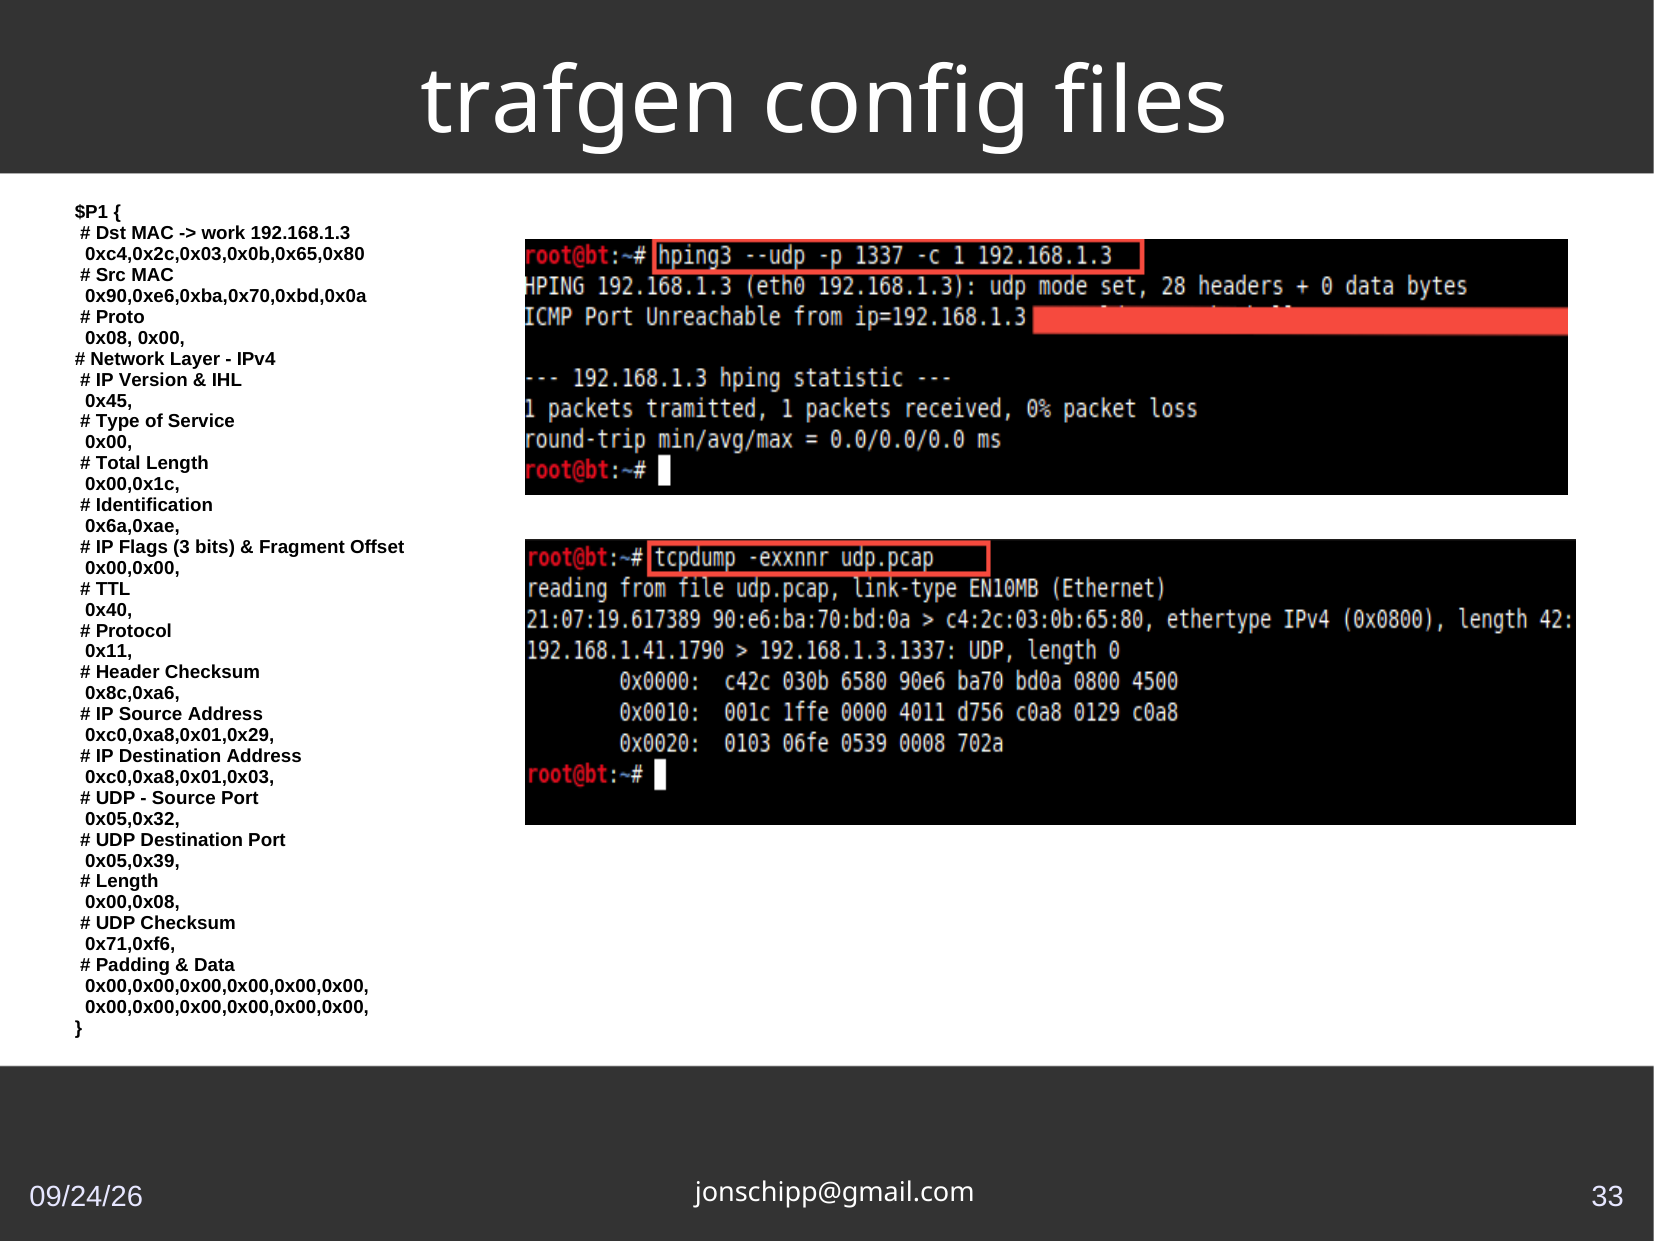

trafgen config files
$P1 {
 # Dst MAC -> work 192.168.1.3
 0xc4,0x2c,0x03,0x0b,0x65,0x80
 # Src MAC
 0x90,0xe6,0xba,0x70,0xbd,0x0a
 # Proto
 0x08, 0x00,
# Network Layer - IPv4
 # IP Version & IHL
 0x45,
 # Type of Service
 0x00,
 # Total Length
 0x00,0x1c,
 # Identification
 0x6a,0xae,
 # IP Flags (3 bits) & Fragment Offset
 0x00,0x00,
 # TTL
 0x40,
 # Protocol
 0x11,
 # Header Checksum
 0x8c,0xa6,
 # IP Source Address
 0xc0,0xa8,0x01,0x29,
 # IP Destination Address
 0xc0,0xa8,0x01,0x03,
 # UDP - Source Port
 0x05,0x32,
 # UDP Destination Port
 0x05,0x39,
 # Length
 0x00,0x08,
 # UDP Checksum
 0x71,0xf6,
 # Padding & Data
 0x00,0x00,0x00,0x00,0x00,0x00,
 0x00,0x00,0x00,0x00,0x00,0x00,
}
jonschipp@gmail.com